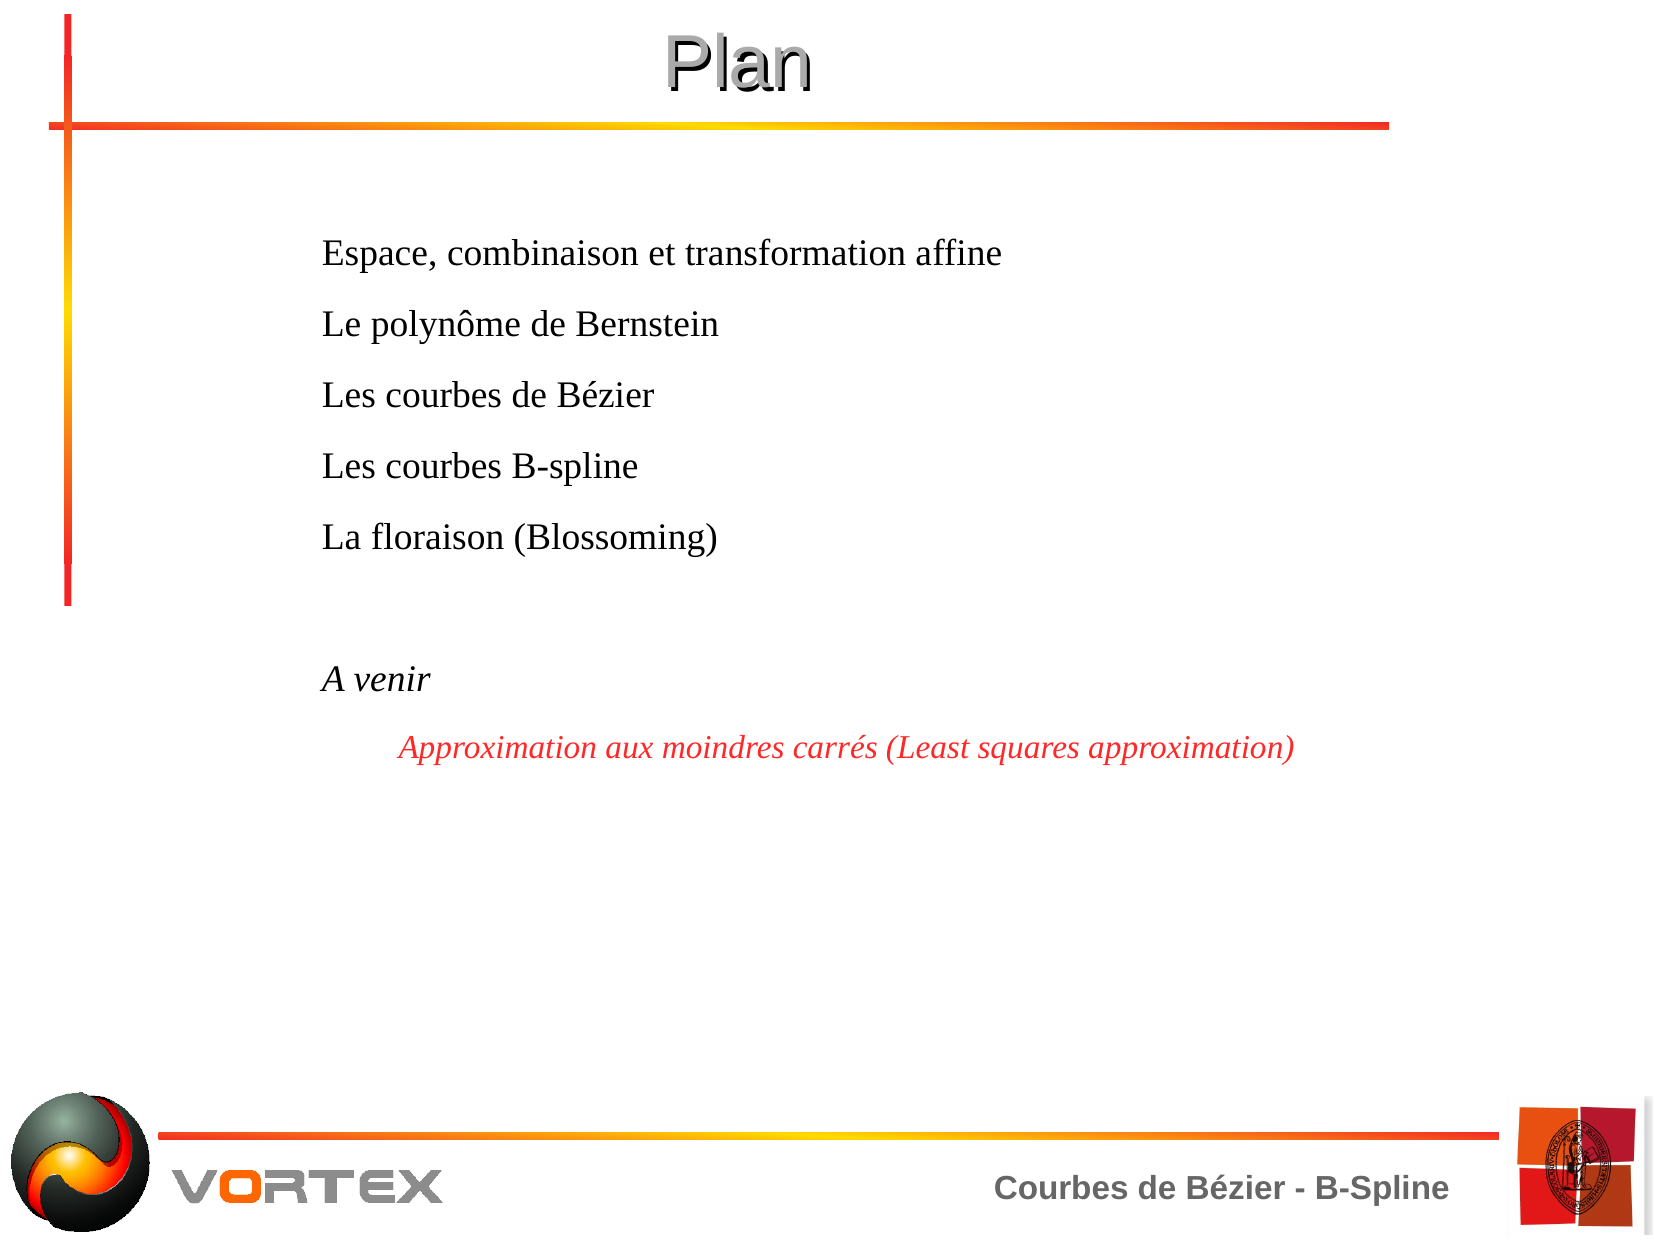

# Plan
Espace, combinaison et transformation affine
Le polynôme de Bernstein
Les courbes de Bézier
Les courbes B-spline
La floraison (Blossoming)
A venir
Approximation aux moindres carrés (Least squares approximation)